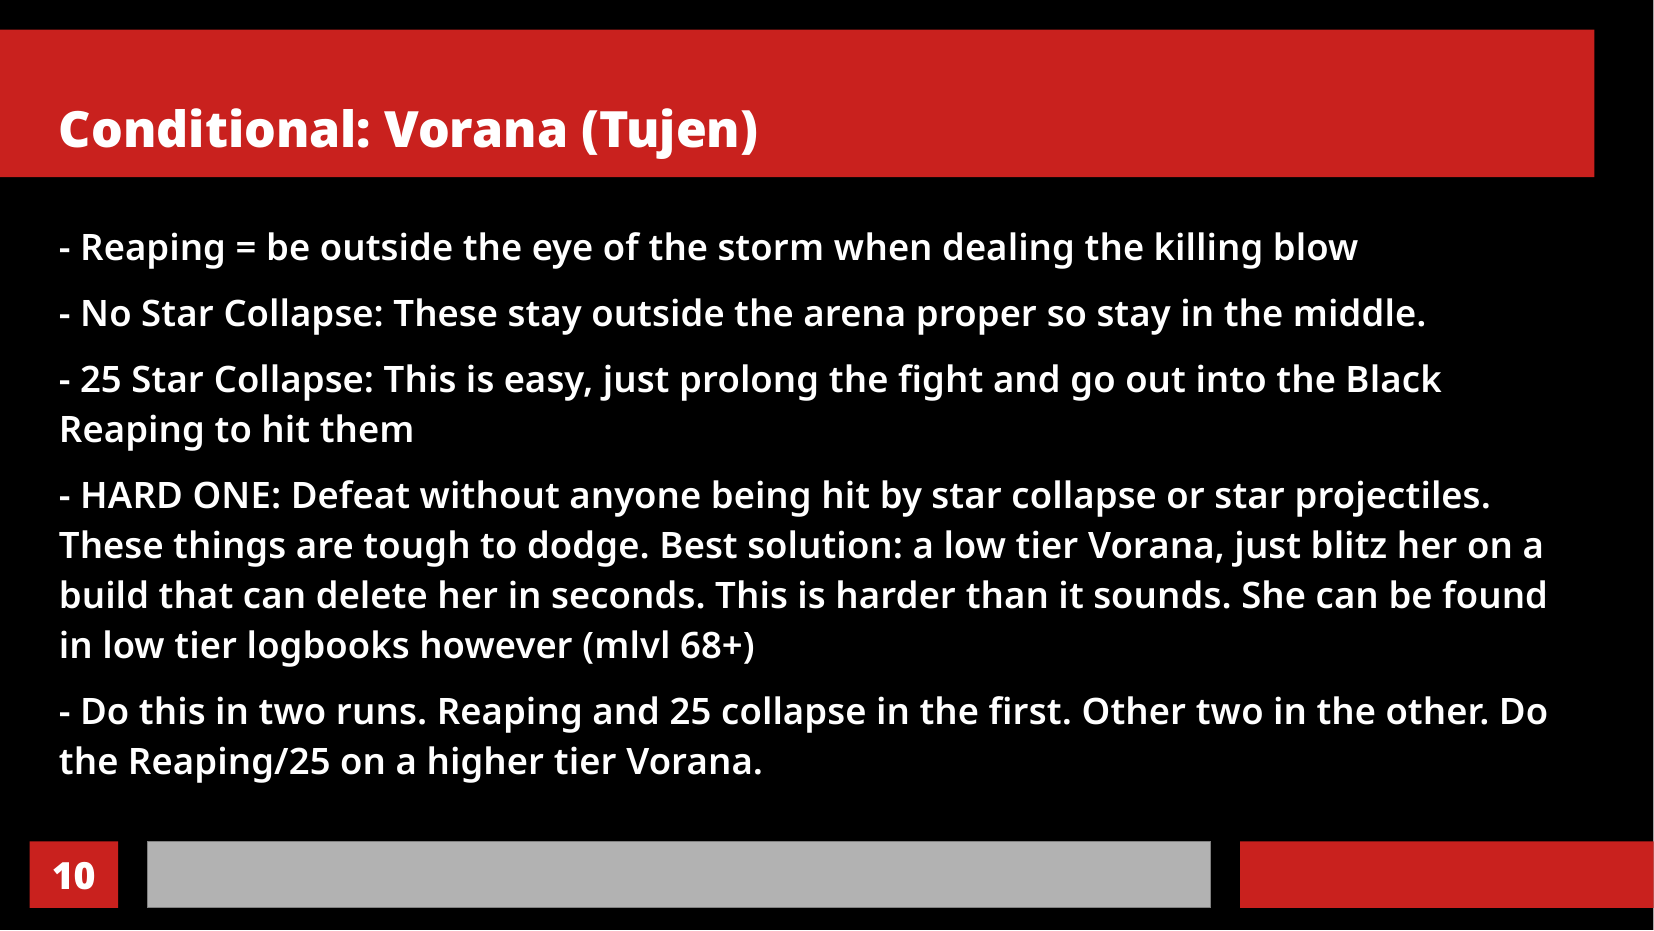

# Conditional: Vorana (Tujen)
- Reaping = be outside the eye of the storm when dealing the killing blow
- No Star Collapse: These stay outside the arena proper so stay in the middle.
- 25 Star Collapse: This is easy, just prolong the fight and go out into the Black Reaping to hit them
- HARD ONE: Defeat without anyone being hit by star collapse or star projectiles. These things are tough to dodge. Best solution: a low tier Vorana, just blitz her on a build that can delete her in seconds. This is harder than it sounds. She can be found in low tier logbooks however (mlvl 68+)
- Do this in two runs. Reaping and 25 collapse in the first. Other two in the other. Do the Reaping/25 on a higher tier Vorana.
10